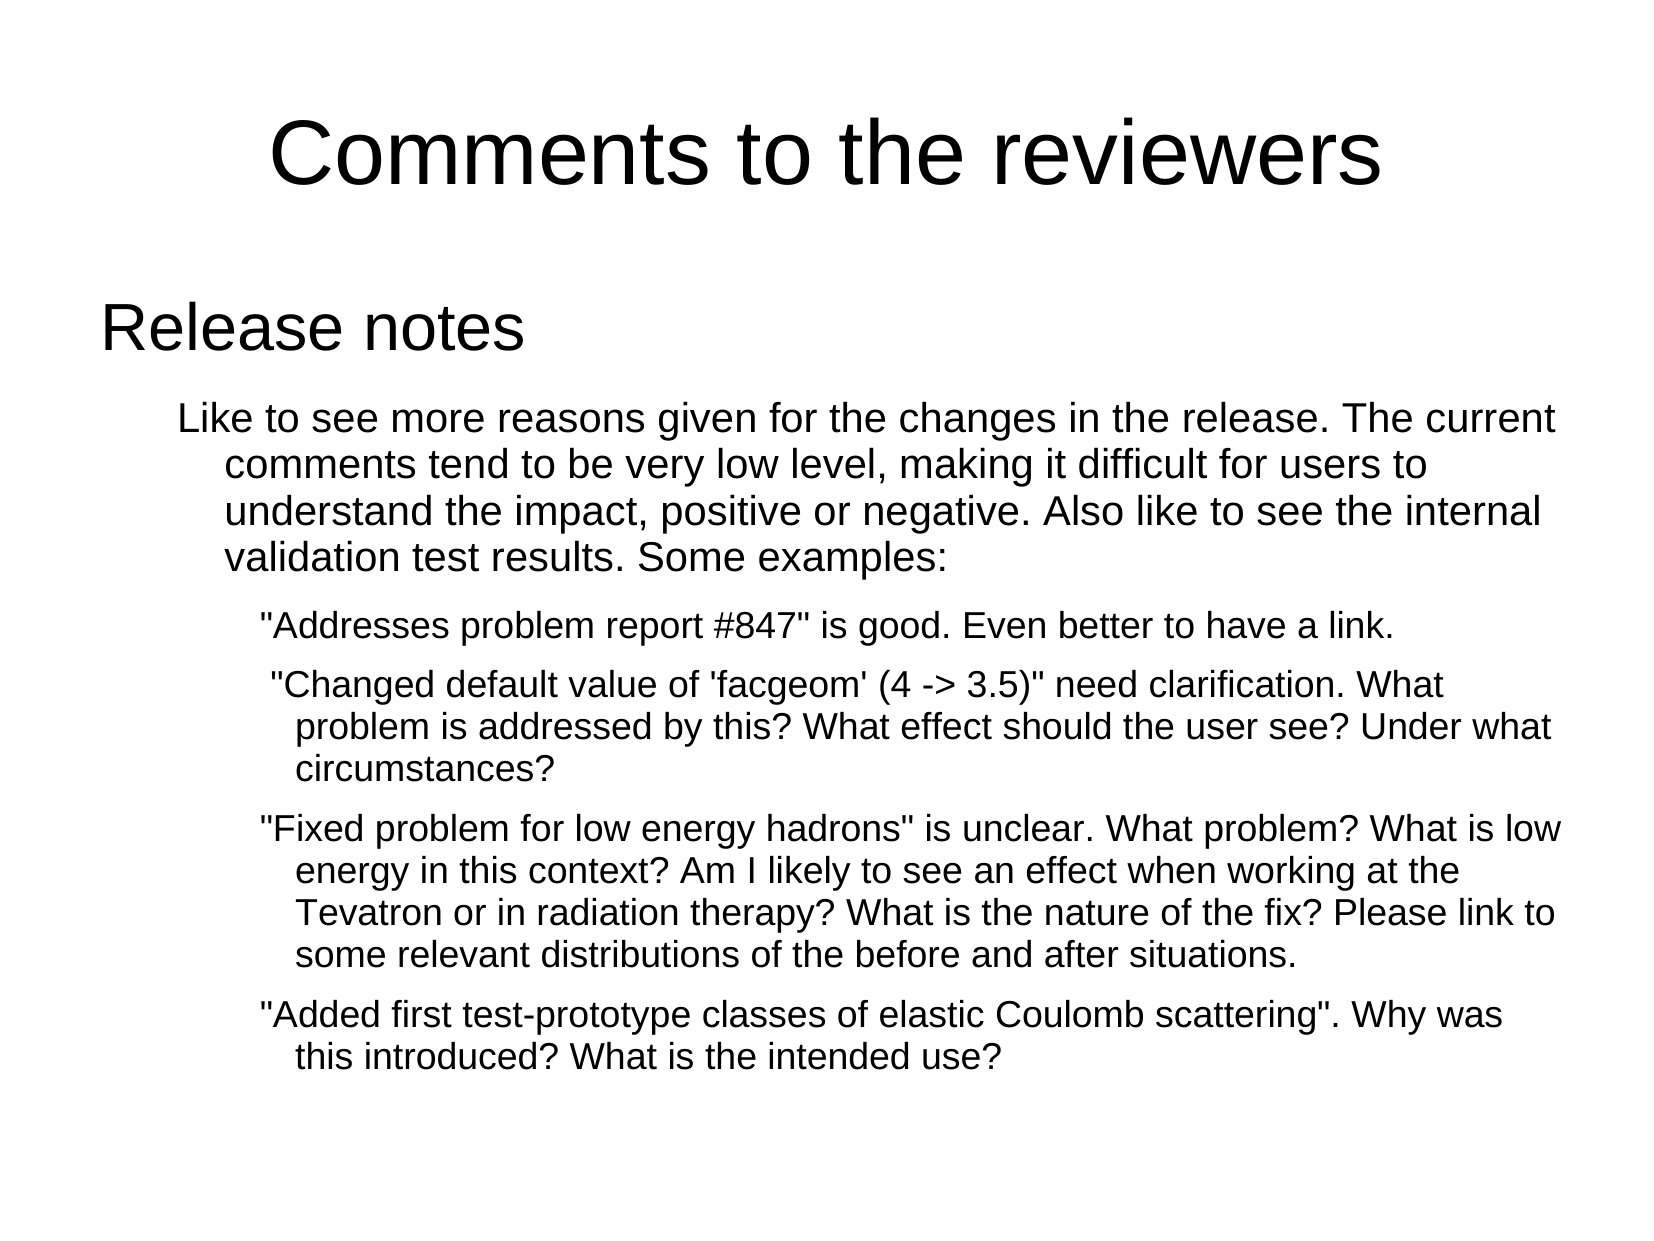

# Comments to the reviewers
Release notes
Like to see more reasons given for the changes in the release. The current comments tend to be very low level, making it difficult for users to understand the impact, positive or negative. Also like to see the internal validation test results. Some examples:
"Addresses problem report #847" is good. Even better to have a link.
 "Changed default value of 'facgeom' (4 -> 3.5)" need clarification. What problem is addressed by this? What effect should the user see? Under what circumstances?
"Fixed problem for low energy hadrons" is unclear. What problem? What is low energy in this context? Am I likely to see an effect when working at the Tevatron or in radiation therapy? What is the nature of the fix? Please link to some relevant distributions of the before and after situations.
"Added first test-prototype classes of elastic Coulomb scattering". Why was this introduced? What is the intended use?